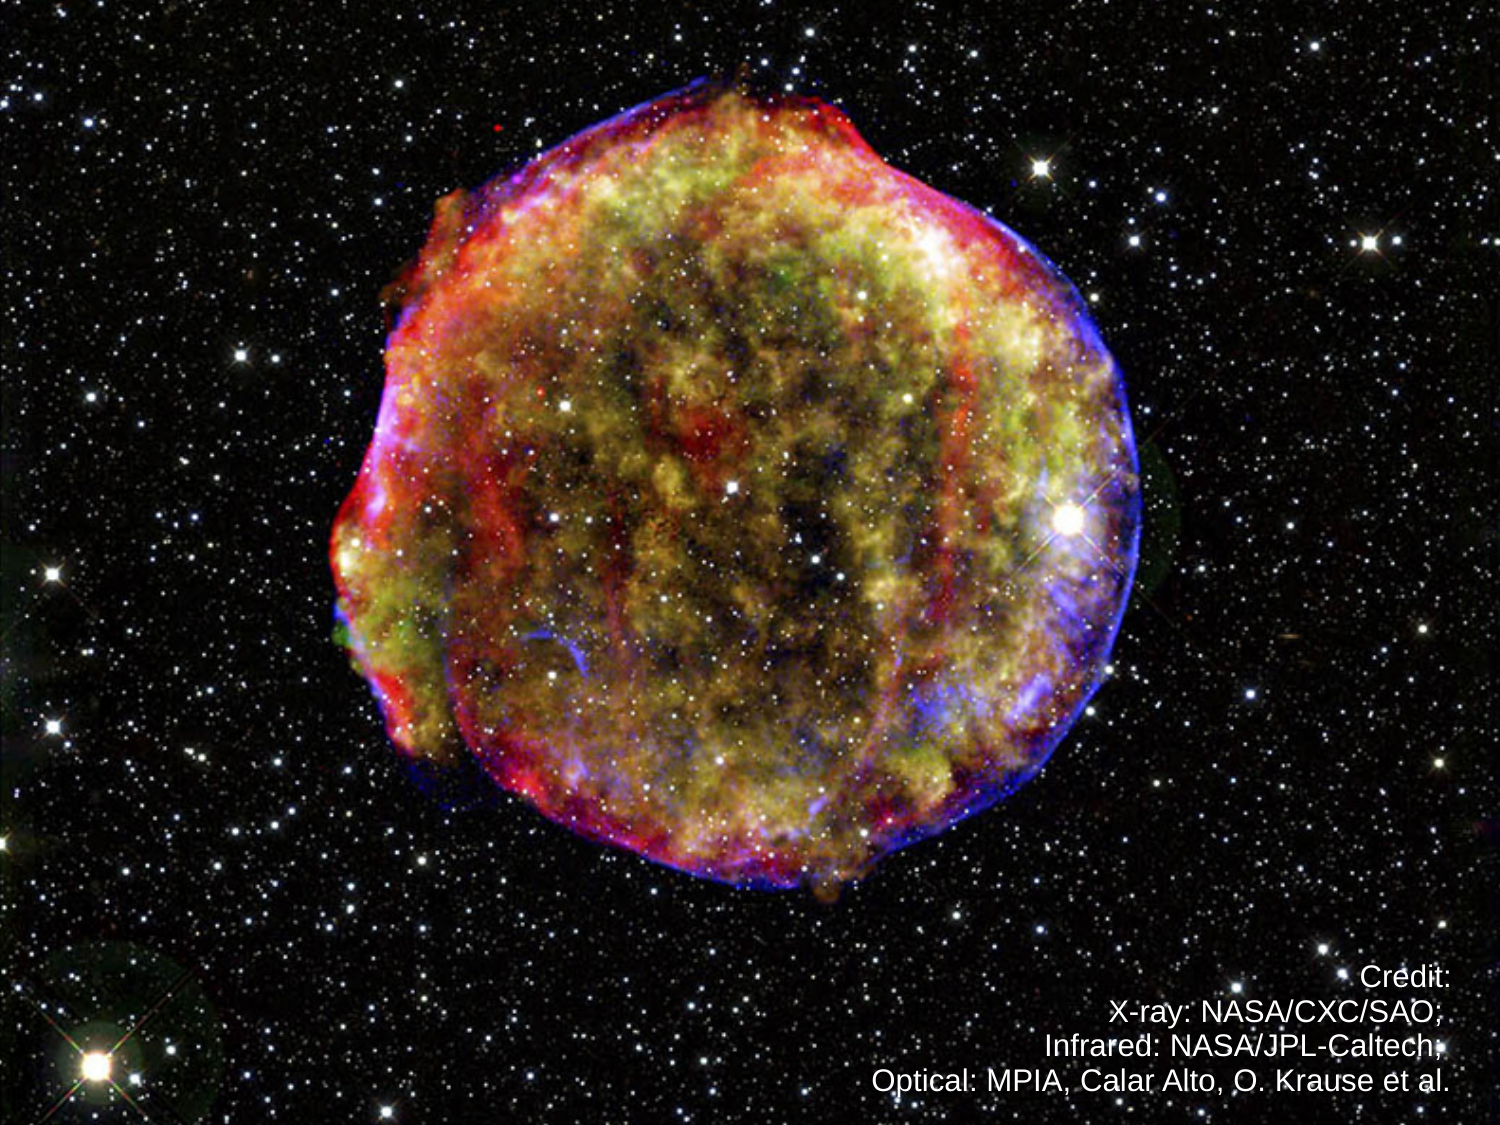

#
Credit:
X-ray: NASA/CXC/SAO;
Infrared: NASA/JPL-Caltech;
Optical: MPIA, Calar Alto, O. Krause et al.